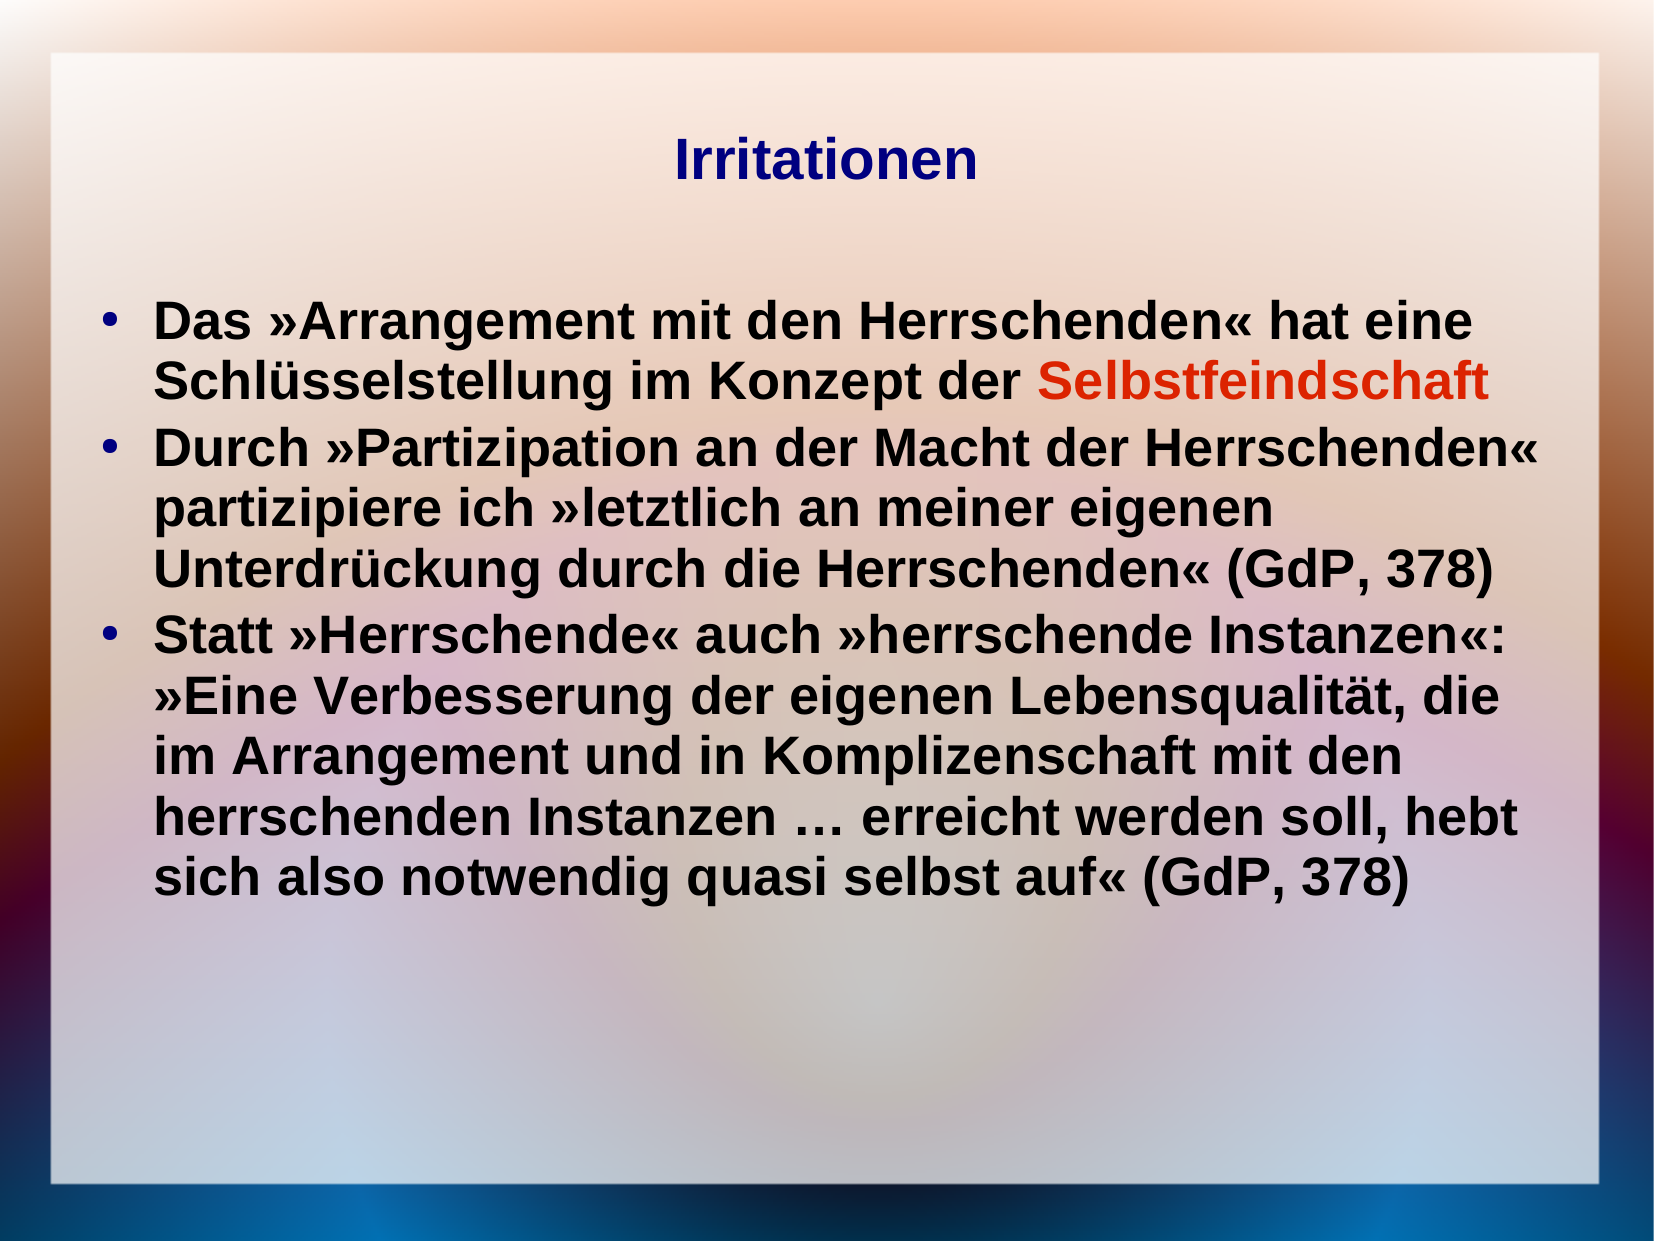

# Irritationen
Das »Arrangement mit den Herrschenden« hat eine Schlüsselstellung im Konzept der Selbstfeindschaft
Durch »Partizipation an der Macht der Herrschenden« partizipiere ich »letztlich an meiner eigenen Unterdrückung durch die Herrschenden« (GdP, 378)
Statt »Herrschende« auch »herrschende Instanzen«: »Eine Verbesserung der eigenen Lebensqualität, die im Arrangement und in Komplizenschaft mit den herrschenden Instanzen … erreicht werden soll, hebt sich also notwendig quasi selbst auf« (GdP, 378)